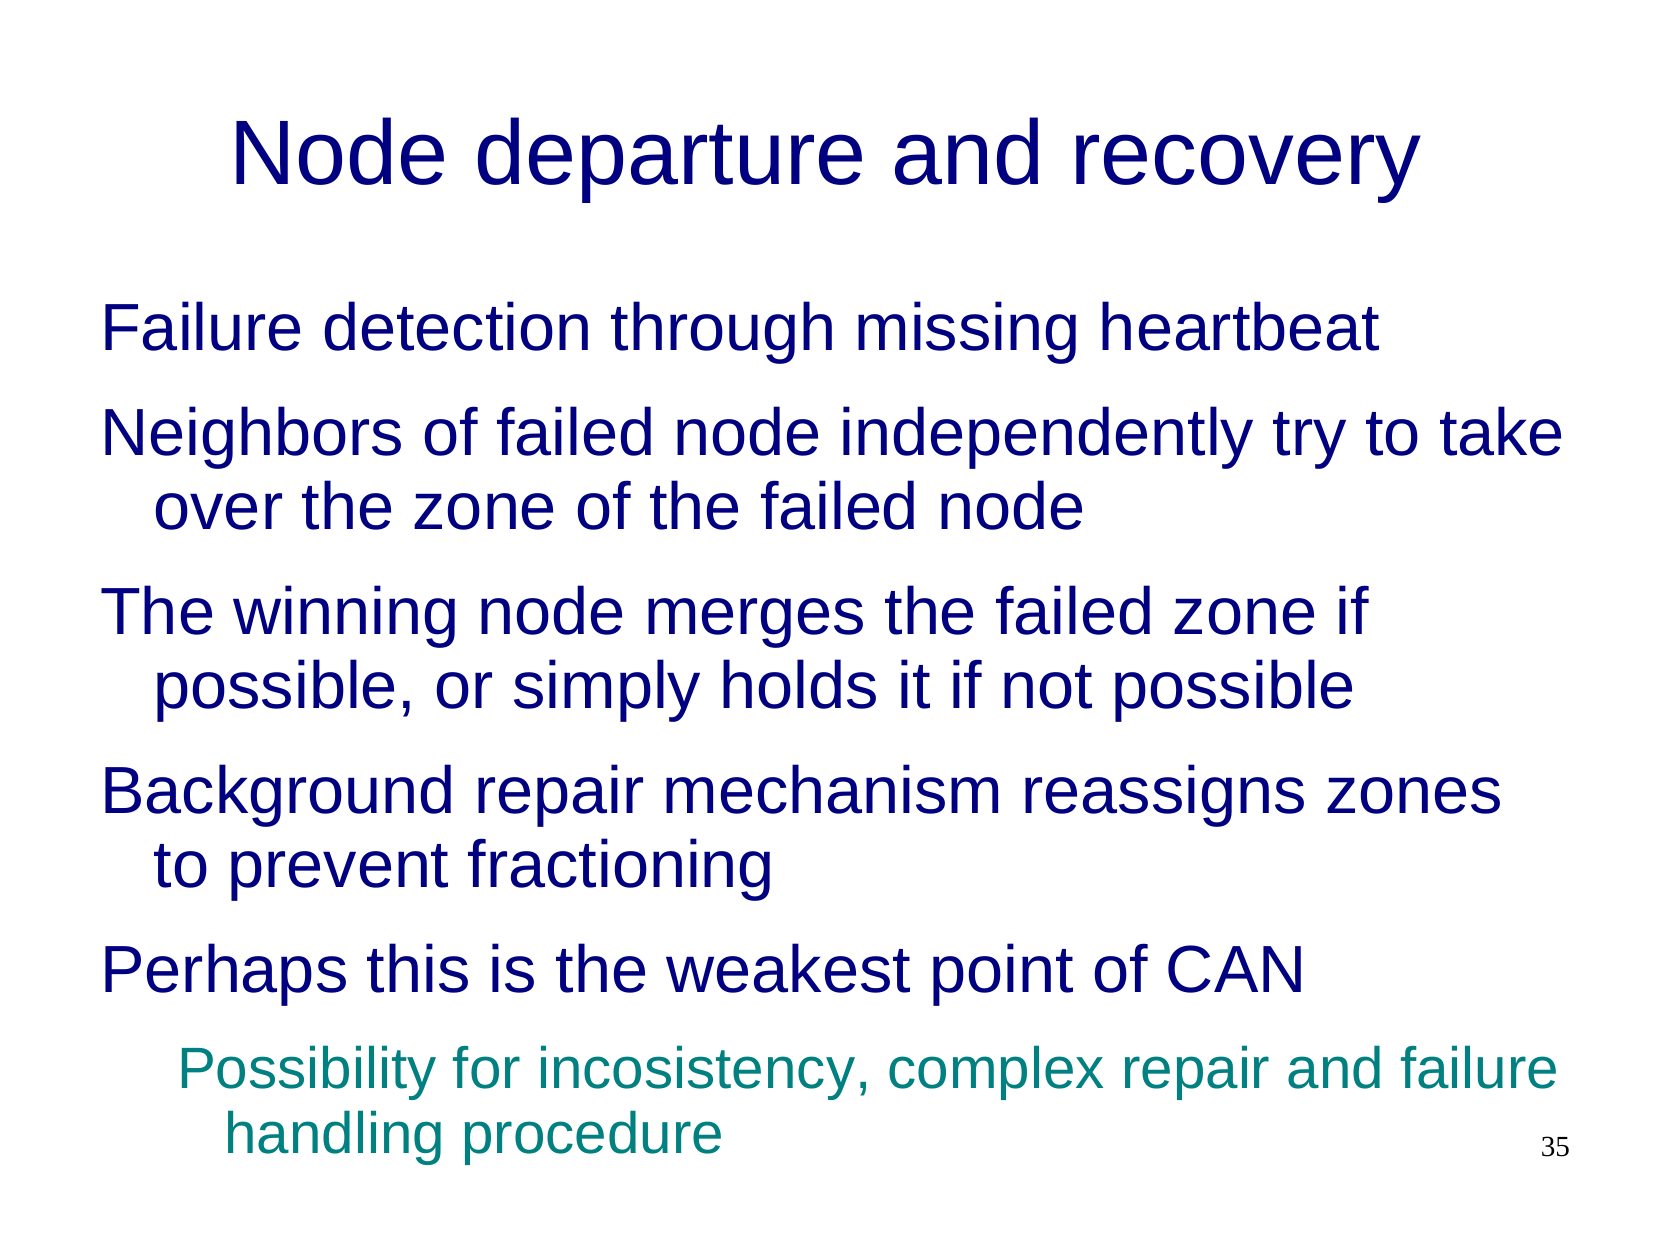

# Node departure and recovery
Failure detection through missing heartbeat
Neighbors of failed node independently try to take over the zone of the failed node
The winning node merges the failed zone if possible, or simply holds it if not possible
Background repair mechanism reassigns zones to prevent fractioning
Perhaps this is the weakest point of CAN
Possibility for incosistency, complex repair and failure handling procedure
35